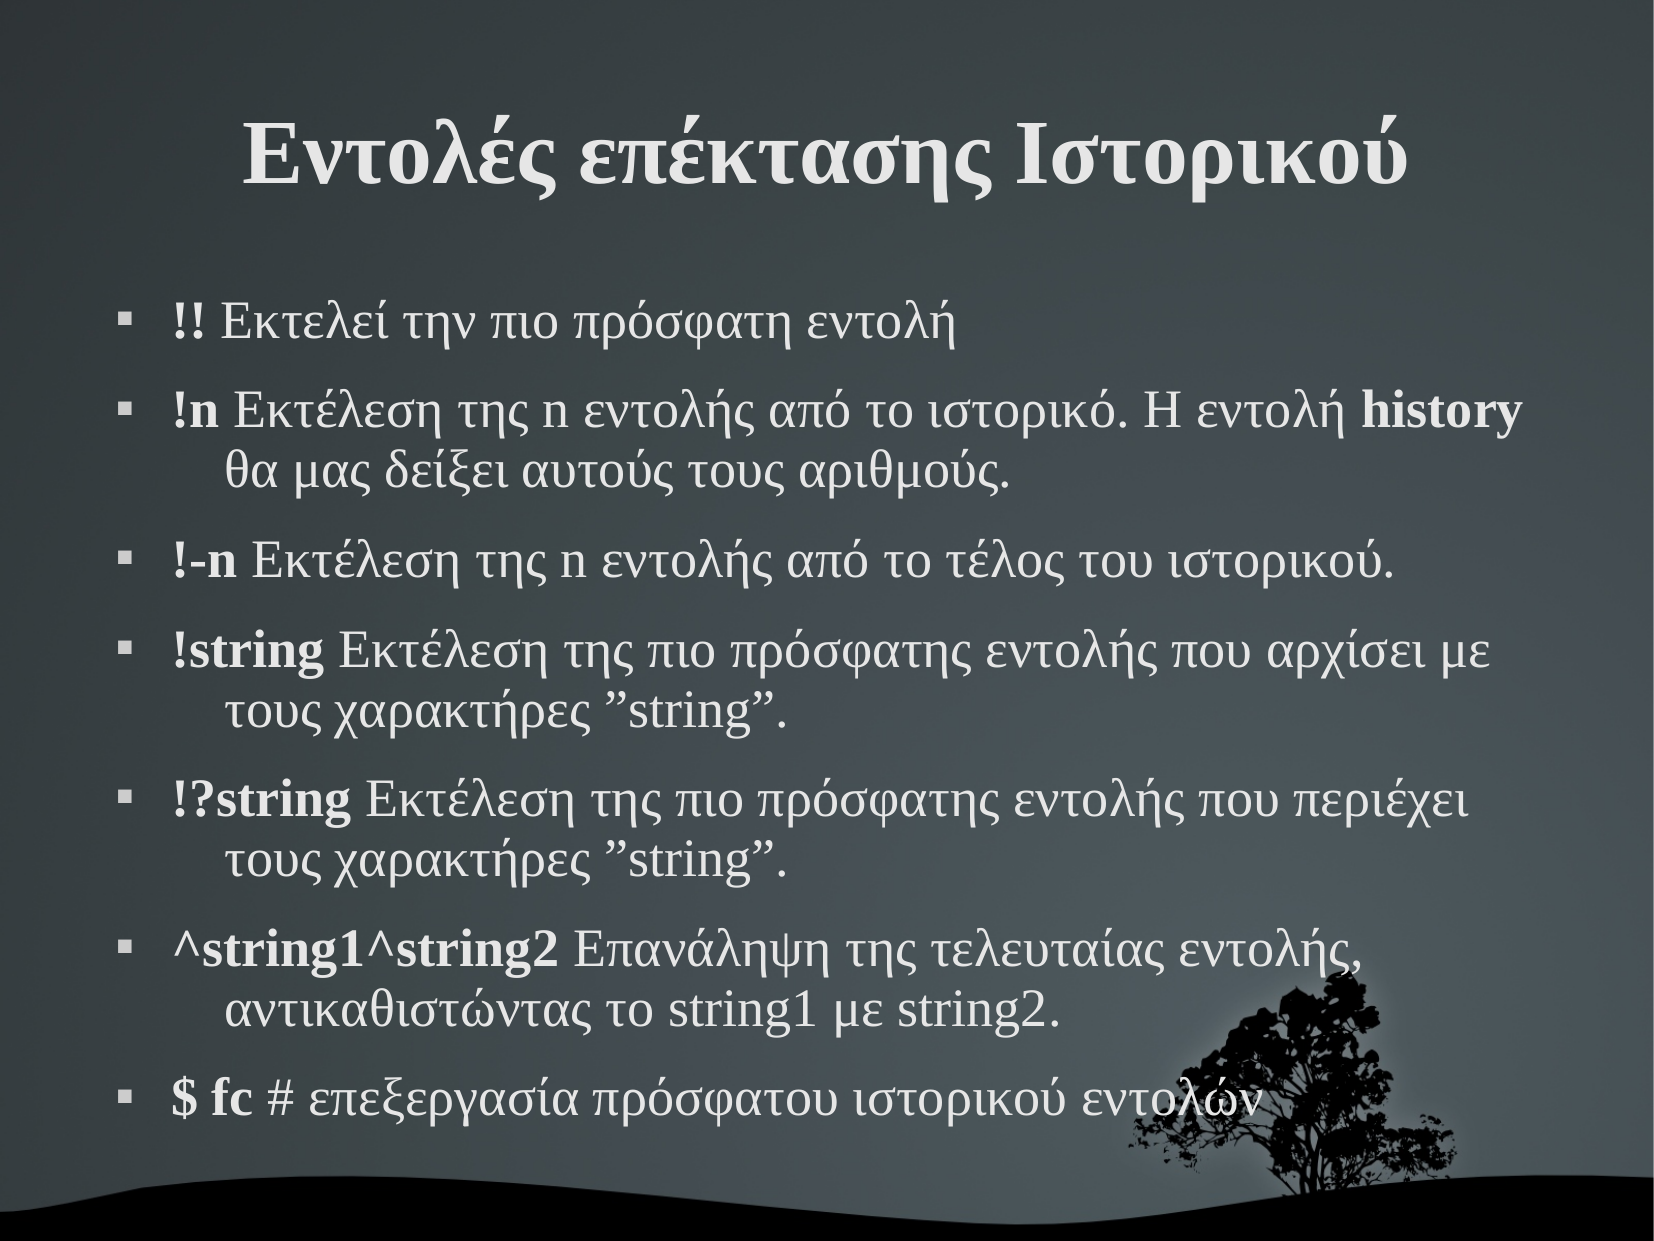

# Εντολές επέκτασης Ιστορικού
!! Εκτελεί την πιο πρόσφατη εντολή
!n Εκτέλεση της n εντολής από το ιστορικό. Η εντολή history θα μας δείξει αυτούς τους αριθμούς.
!-n Εκτέλεση της n εντολής από το τέλος του ιστορικού.
!string Εκτέλεση της πιο πρόσφατης εντολής που αρχίσει με τους χαρακτήρες ”string”.
!?string Εκτέλεση της πιο πρόσφατης εντολής που περιέχει τους χαρακτήρες ”string”.
^string1^string2 Επανάληψη της τελευταίας εντολής, αντικαθιστώντας το string1 με string2.
$ fc # επεξεργασία πρόσφατου ιστορικού εντολών